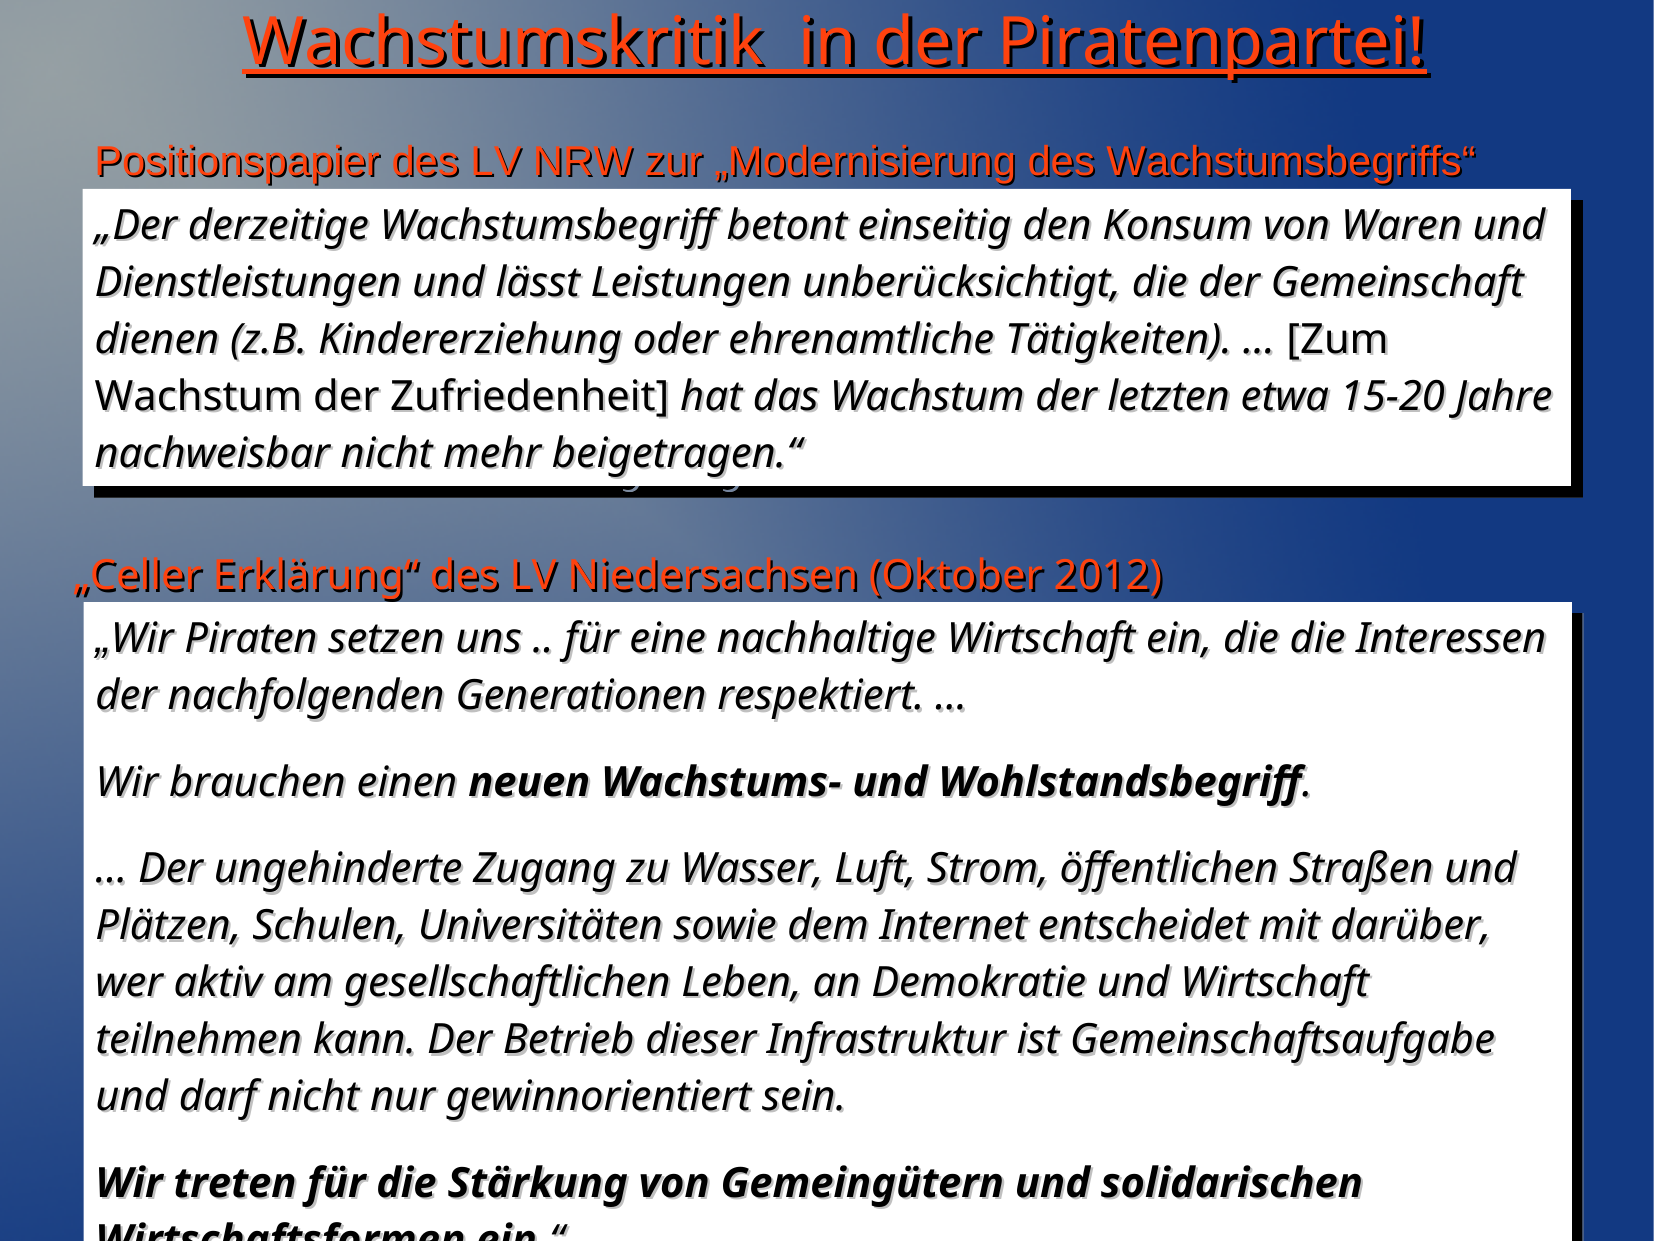

Wachstumskritik in der Piratenpartei!
# Positionspapier des LV NRW zur „Modernisierung des Wachstumsbegriffs“
„Der derzeitige Wachstumsbegriff betont einseitig den Konsum von Waren und Dienstleistungen und lässt Leistungen unberücksichtigt, die der Gemeinschaft dienen (z.B. Kindererziehung oder ehrenamtliche Tätigkeiten). ... [Zum Wachstum der Zufriedenheit] hat das Wachstum der letzten etwa 15-20 Jahre nachweisbar nicht mehr beigetragen.“
„Celler Erklärung“ des LV Niedersachsen (Oktober 2012)
„Wir Piraten setzen uns .. für eine nachhaltige Wirtschaft ein, die die Interessen der nachfolgenden Generationen respektiert. …
Wir brauchen einen neuen Wachstums- und Wohlstandsbegriff.
… Der ungehinderte Zugang zu Wasser, Luft, Strom, öffentlichen Straßen und Plätzen, Schulen, Universitäten sowie dem Internet entscheidet mit darüber, wer aktiv am gesellschaftlichen Leben, an Demokratie und Wirtschaft teilnehmen kann. Der Betrieb dieser Infrastruktur ist Gemeinschaftsaufgabe und darf nicht nur gewinnorientiert sein.
Wir treten für die Stärkung von Gemeingütern und solidarischen Wirtschaftsformen ein.“